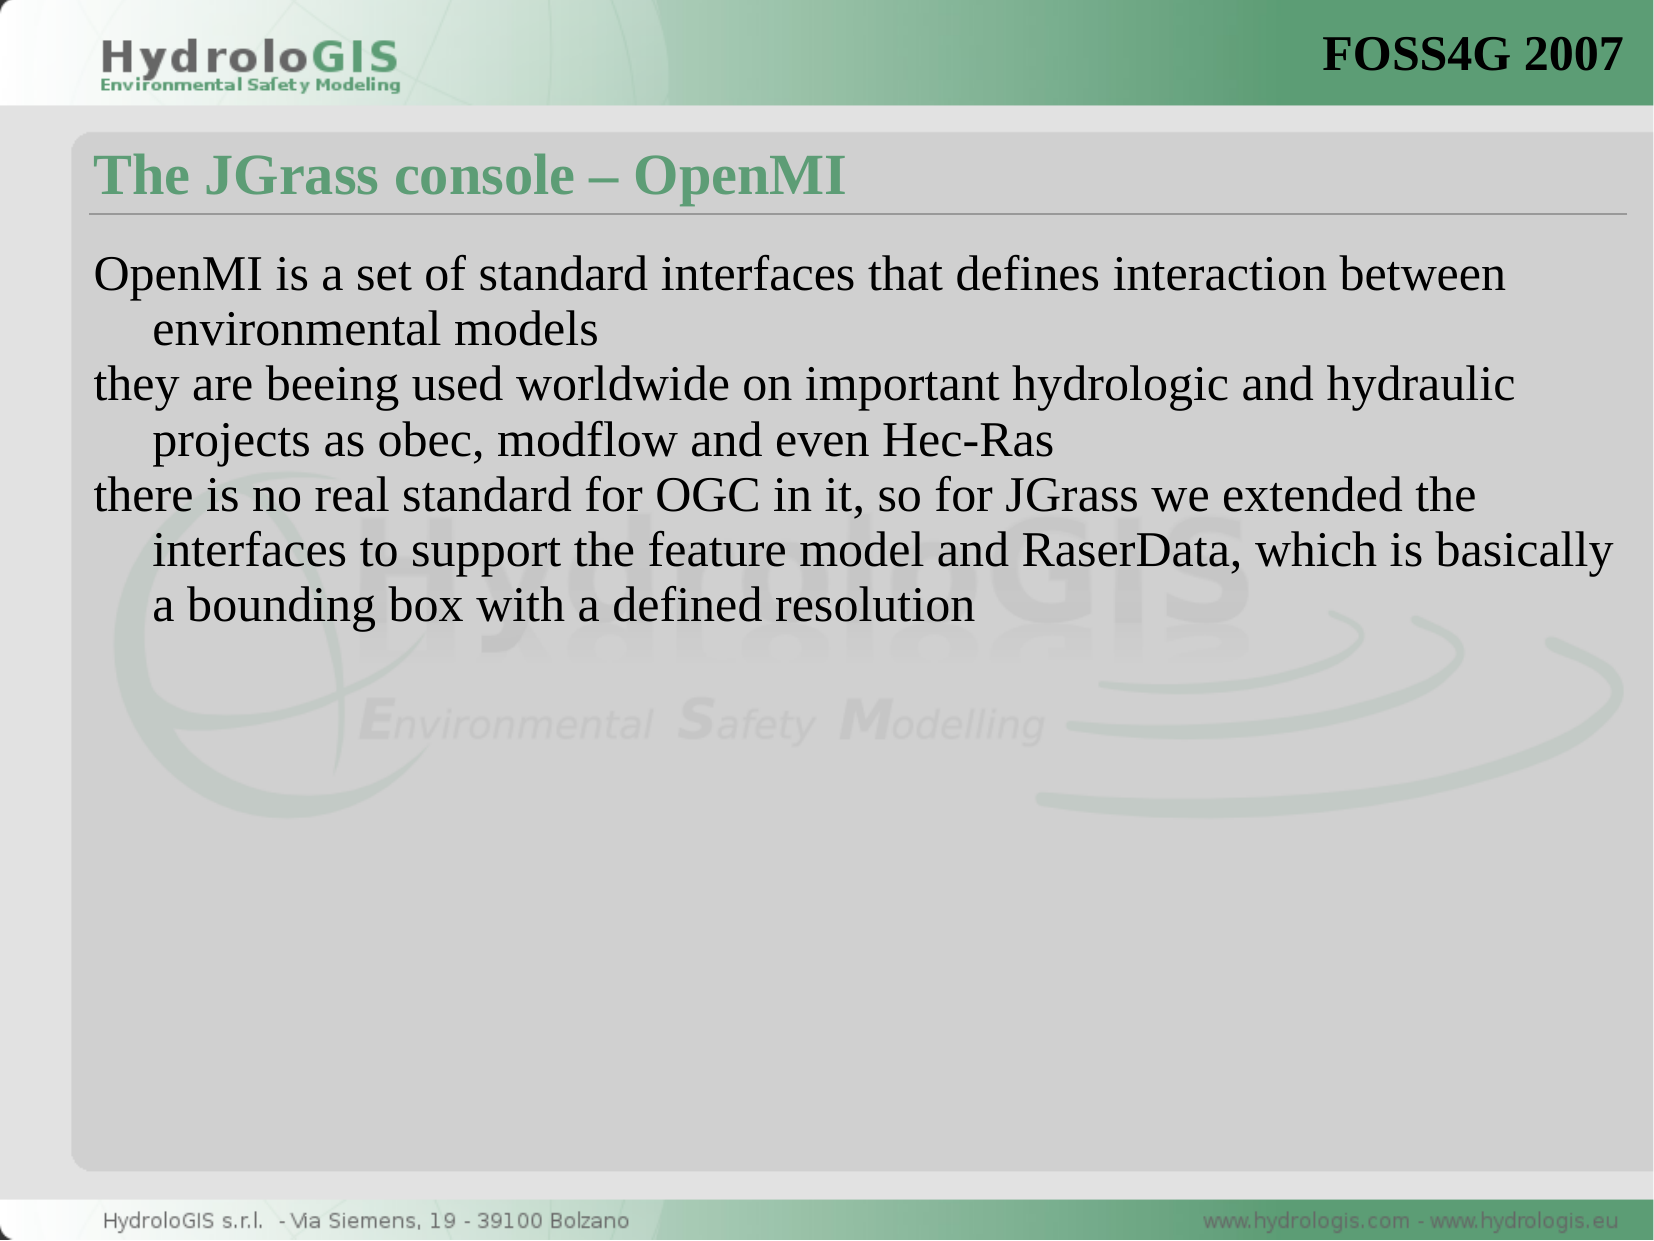

# The JGrass console – OpenMI
OpenMI is a set of standard interfaces that defines interaction between environmental models
they are beeing used worldwide on important hydrologic and hydraulic projects as obec, modflow and even Hec-Ras
there is no real standard for OGC in it, so for JGrass we extended the interfaces to support the feature model and RaserData, which is basically a bounding box with a defined resolution